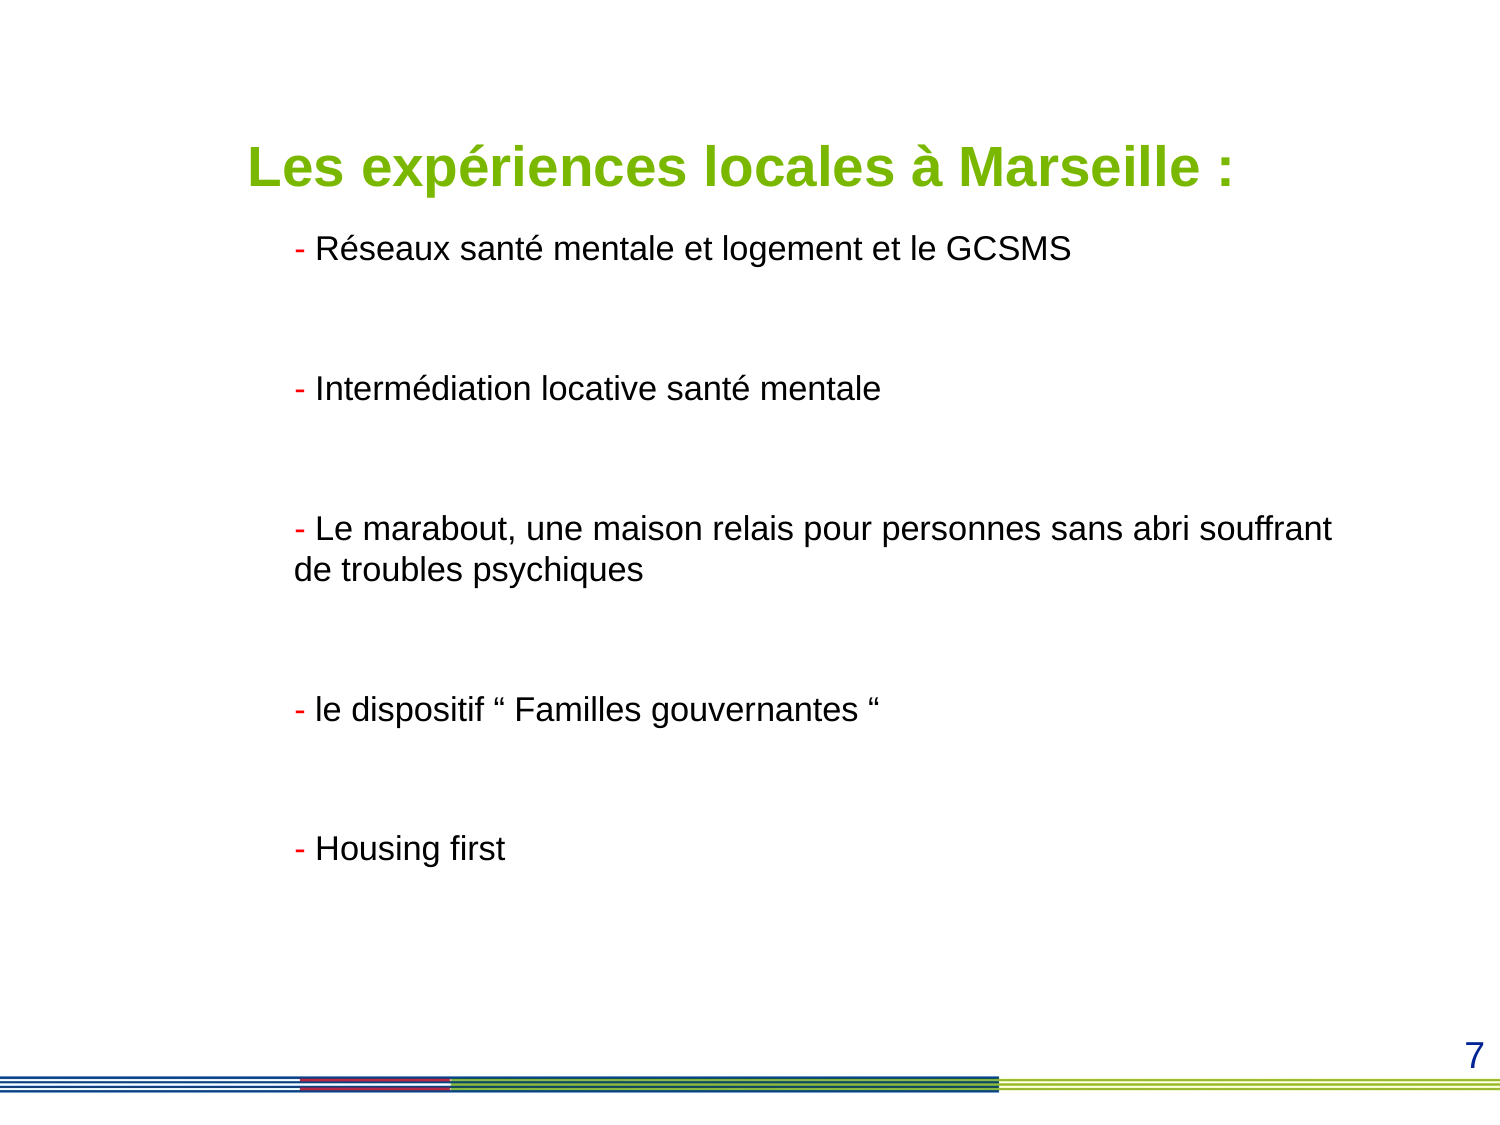

# Les expériences locales à Marseille :
 - Réseaux santé mentale et logement et le GCSMS
 - Intermédiation locative santé mentale
 - Le marabout, une maison relais pour personnes sans abri souffrant de troubles psychiques
 - le dispositif “ Familles gouvernantes “
 - Housing first